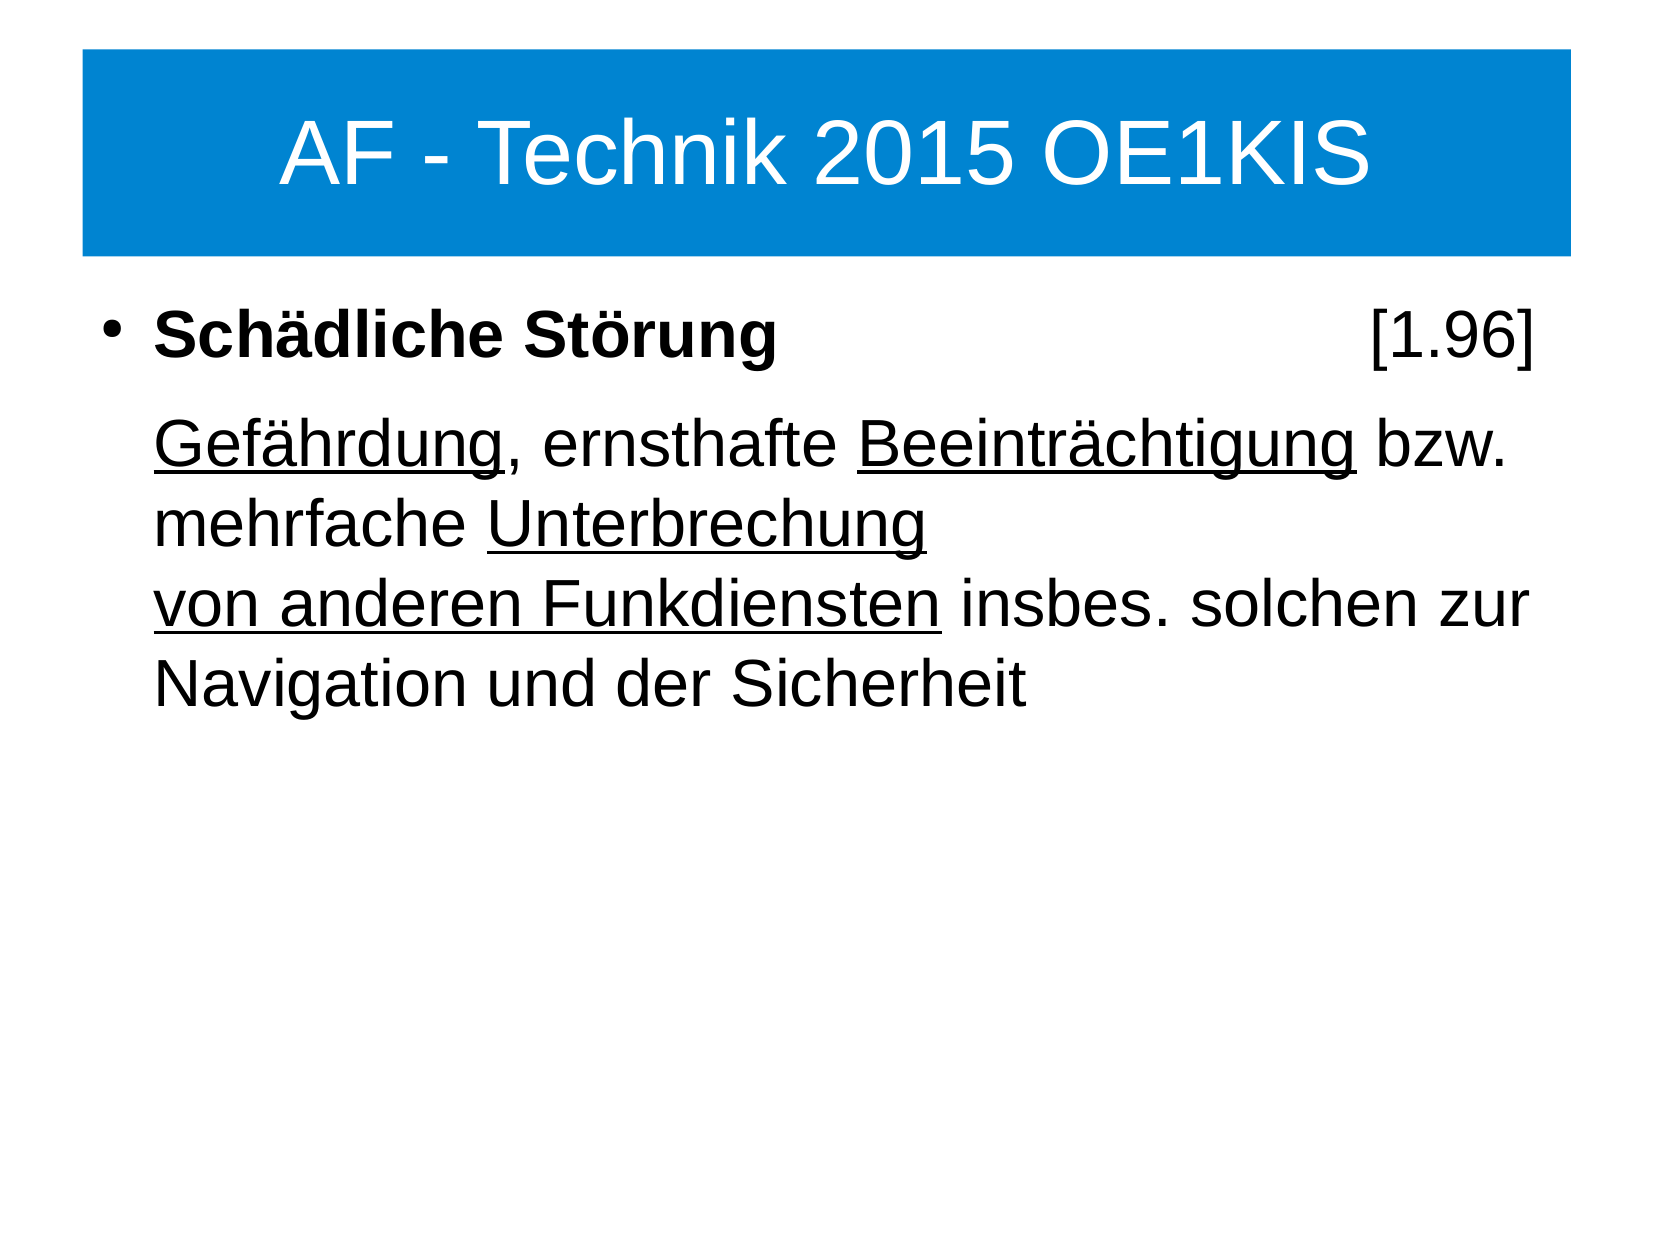

# AF - Technik 2015 OE1KIS
Schädliche Störung [1.96]
Gefährdung, ernsthafte Beeinträchtigung bzw. mehrfache Unterbrechung
von anderen Funkdiensten insbes. solchen zur Navigation und der Sicherheit